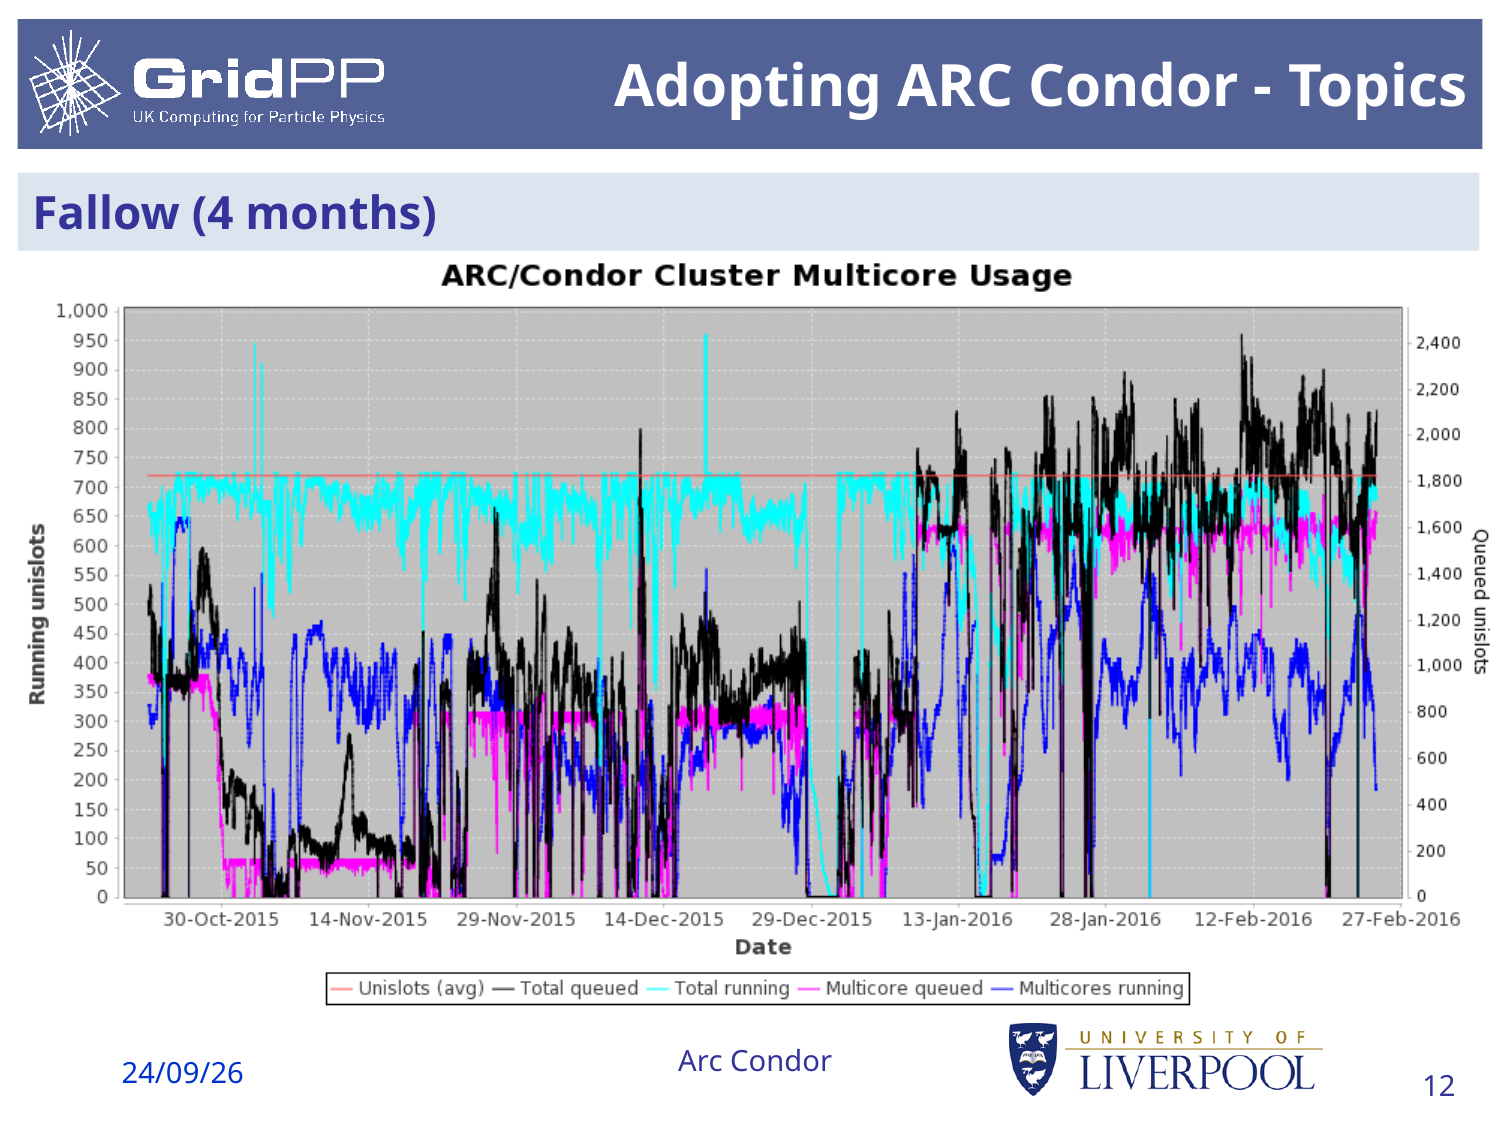

# Adopting ARC Condor - Topics
Fallow (4 months)
Arc Condor